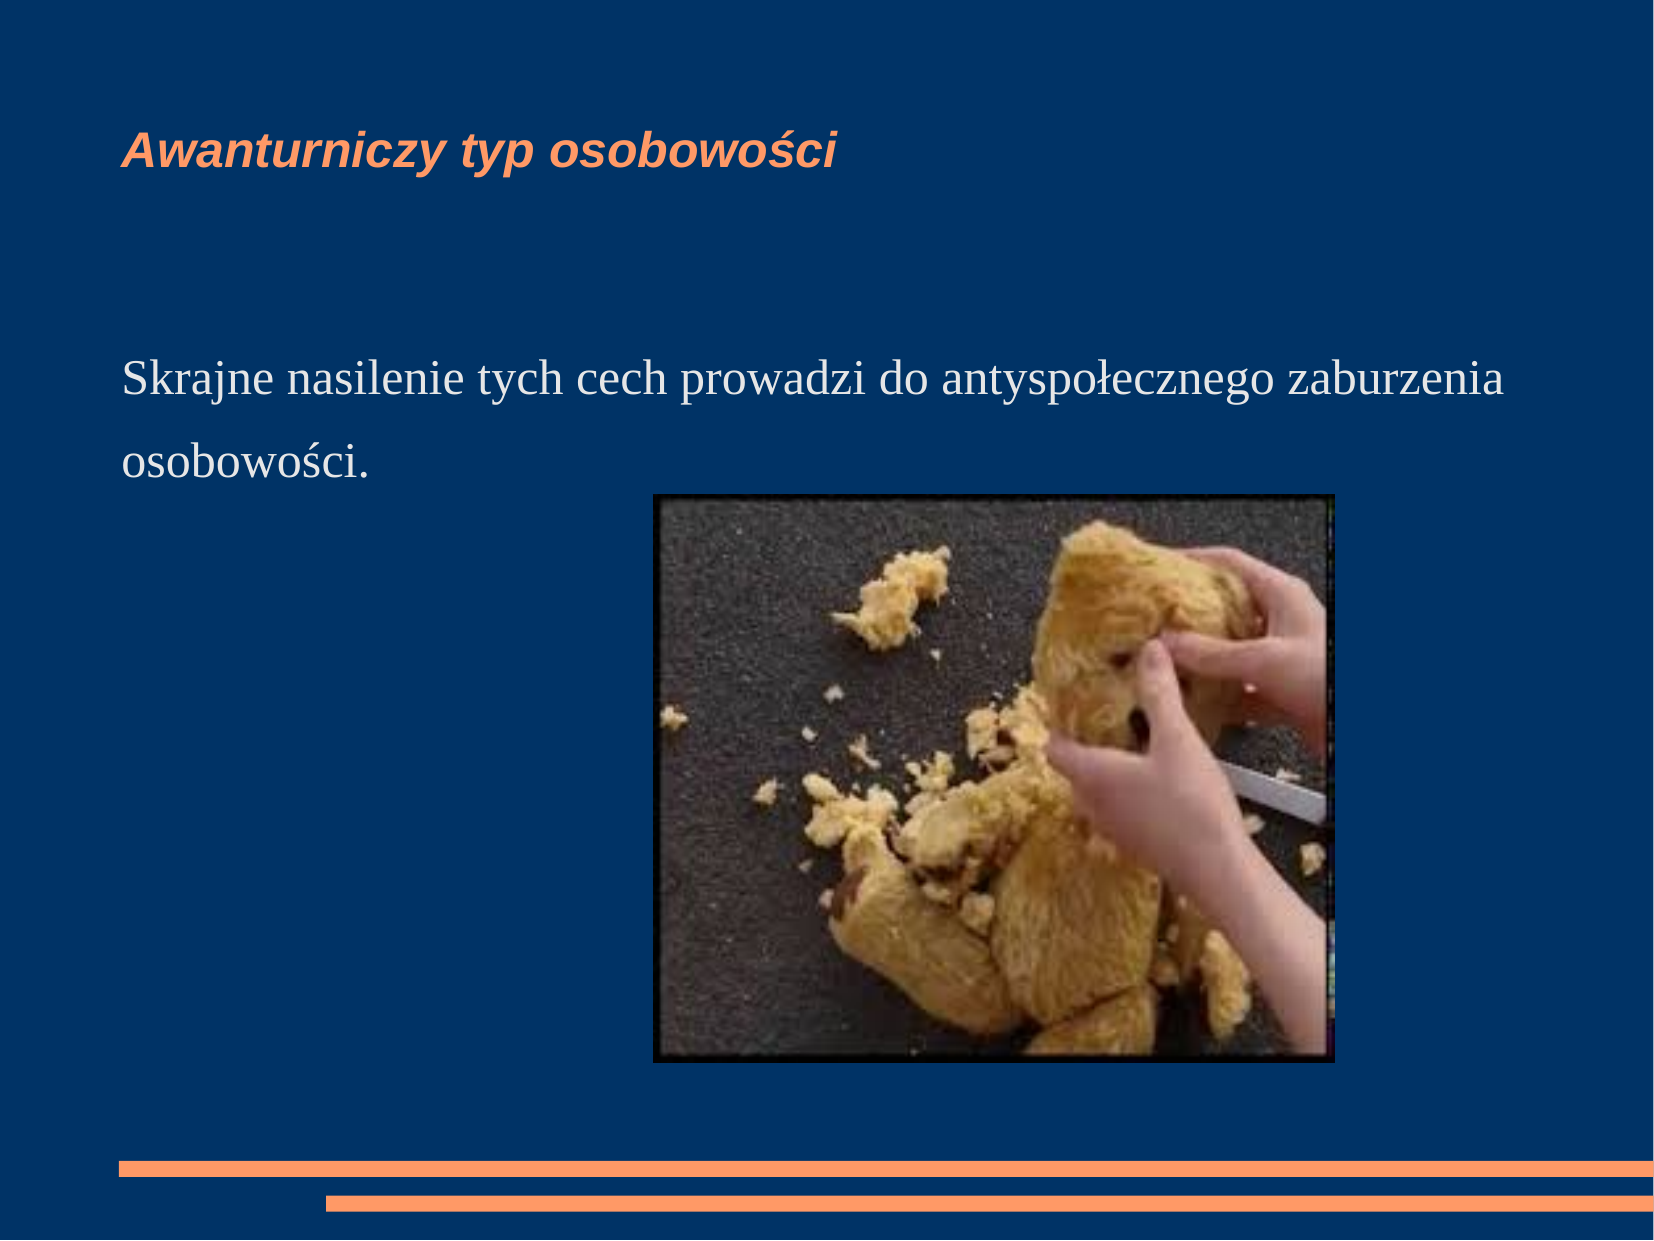

# Awanturniczy typ osobowości
Skrajne nasilenie tych cech prowadzi do antyspołecznego zaburzenia osobowości.